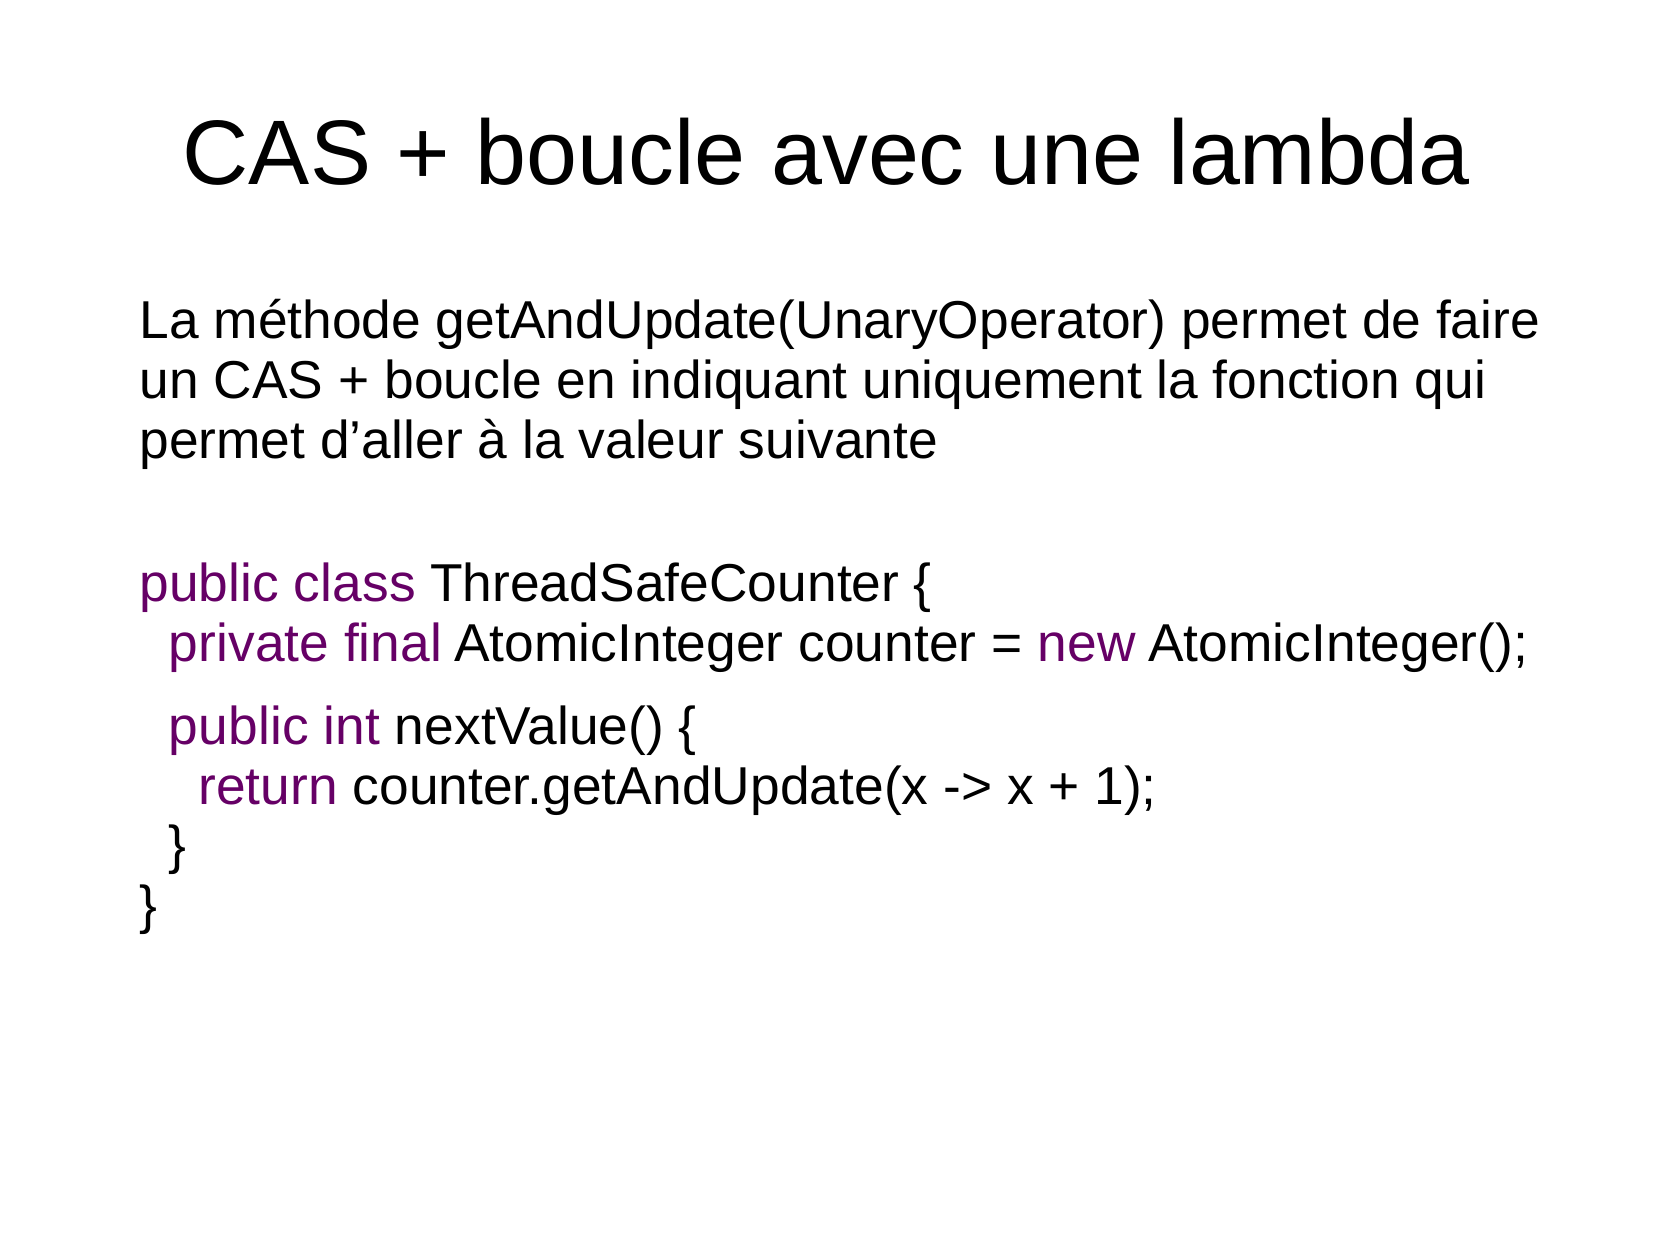

# CAS + boucle avec une lambda
La méthode getAndUpdate(UnaryOperator) permet de faire un CAS + boucle en indiquant uniquement la fonction qui permet d’aller à la valeur suivante
public class ThreadSafeCounter {
 private final AtomicInteger counter = new AtomicInteger();
 public int nextValue() {
 return counter.getAndUpdate(x -> x + 1);
 }
}